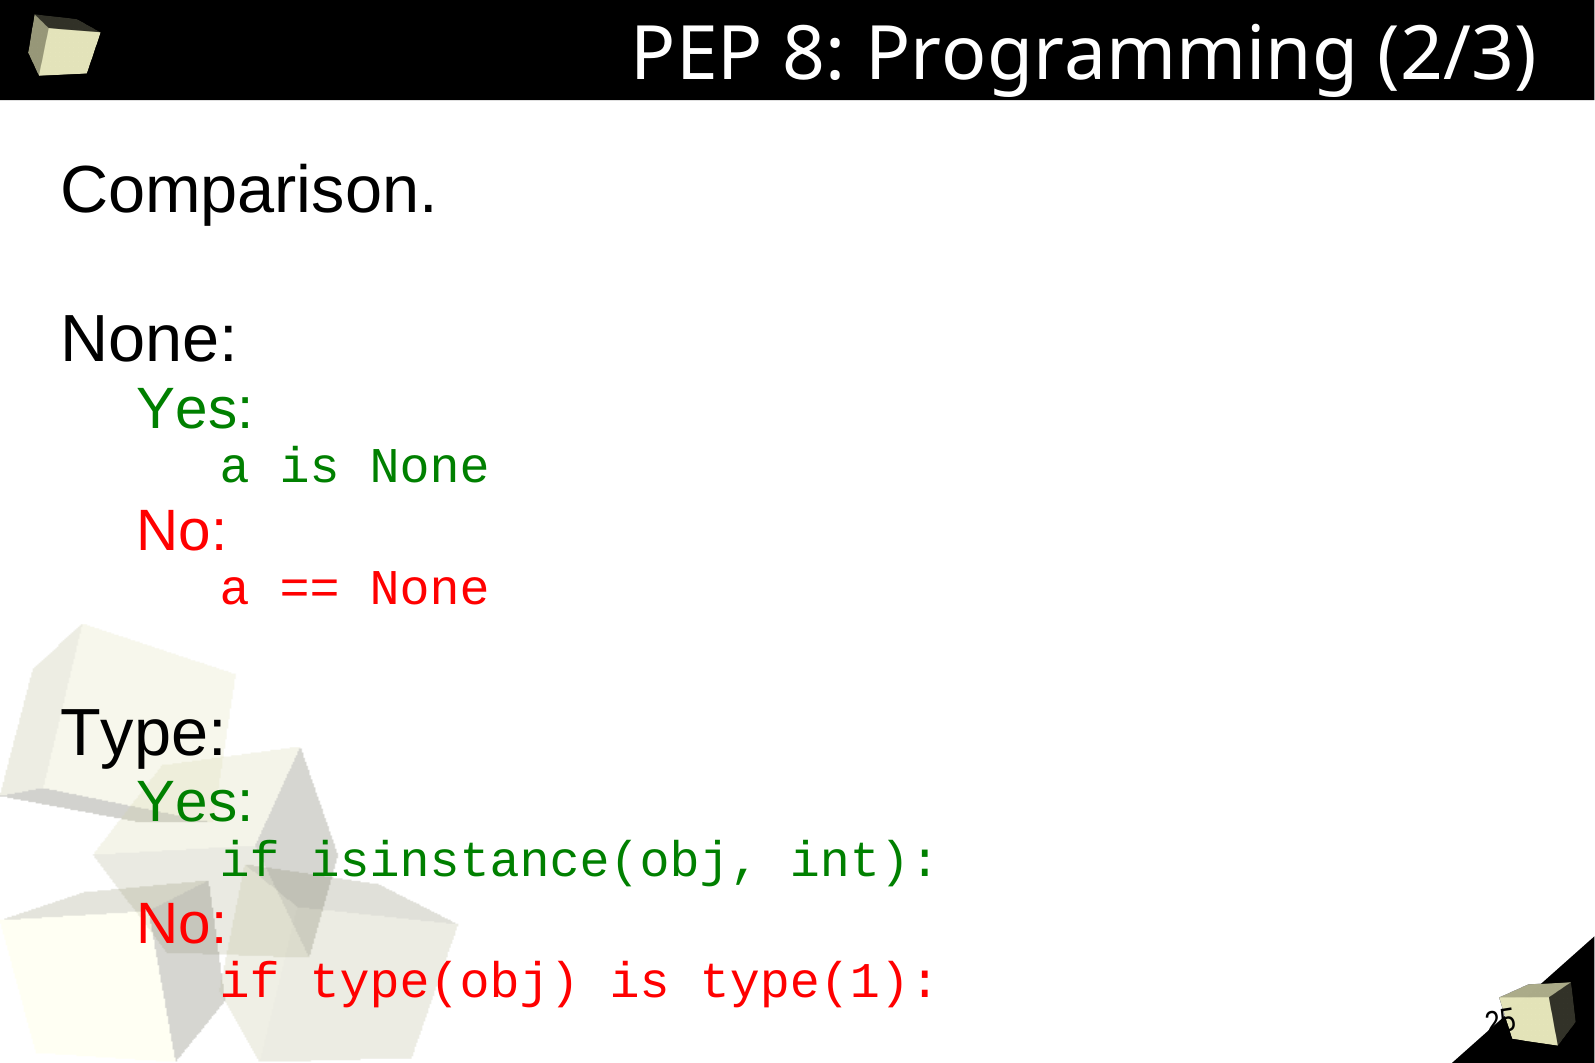

# PEP 8: Programming (2/3)
Comparison.
None:
Yes:
a is None
No:
a == None
Type:
Yes:
if isinstance(obj, int):
No:
if type(obj) is type(1):